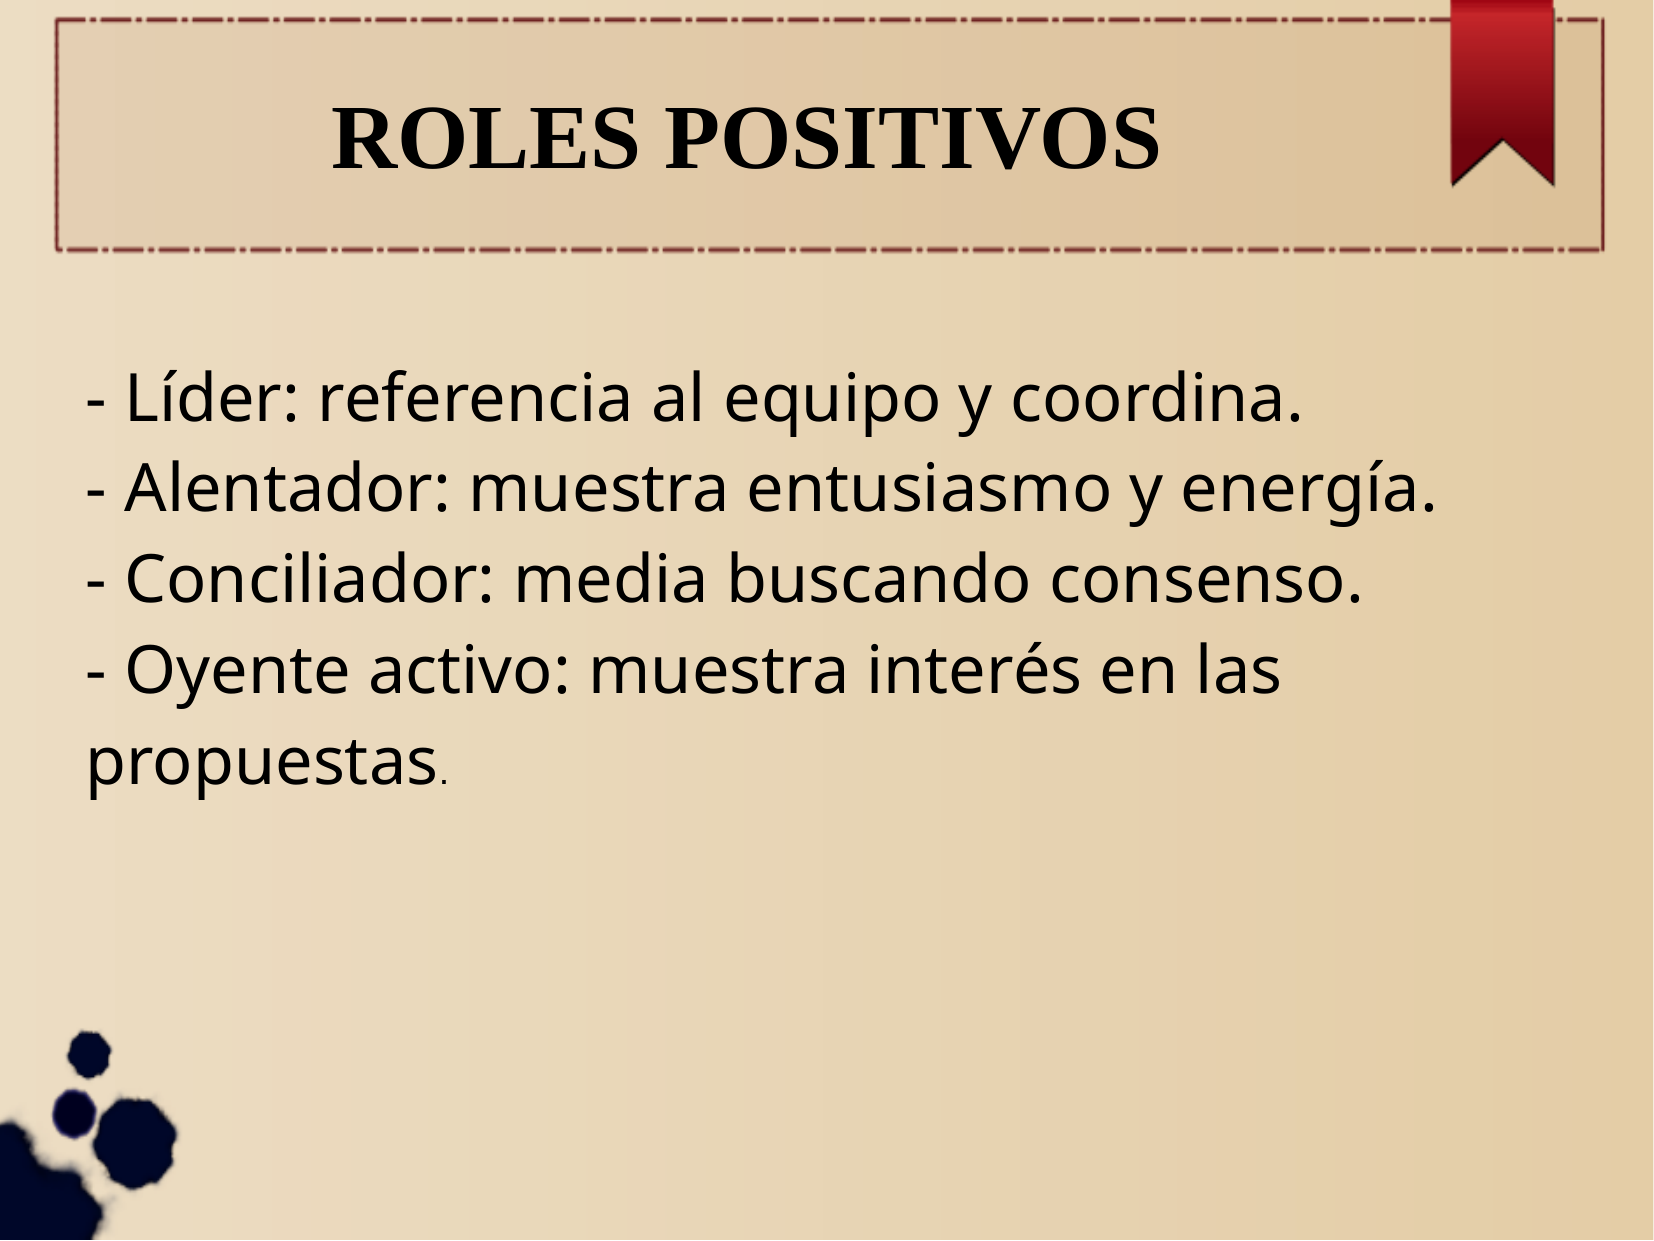

# ROLES POSITIVOS
- Líder: referencia al equipo y coordina.
- Alentador: muestra entusiasmo y energía.
- Conciliador: media buscando consenso.
- Oyente activo: muestra interés en las propuestas.